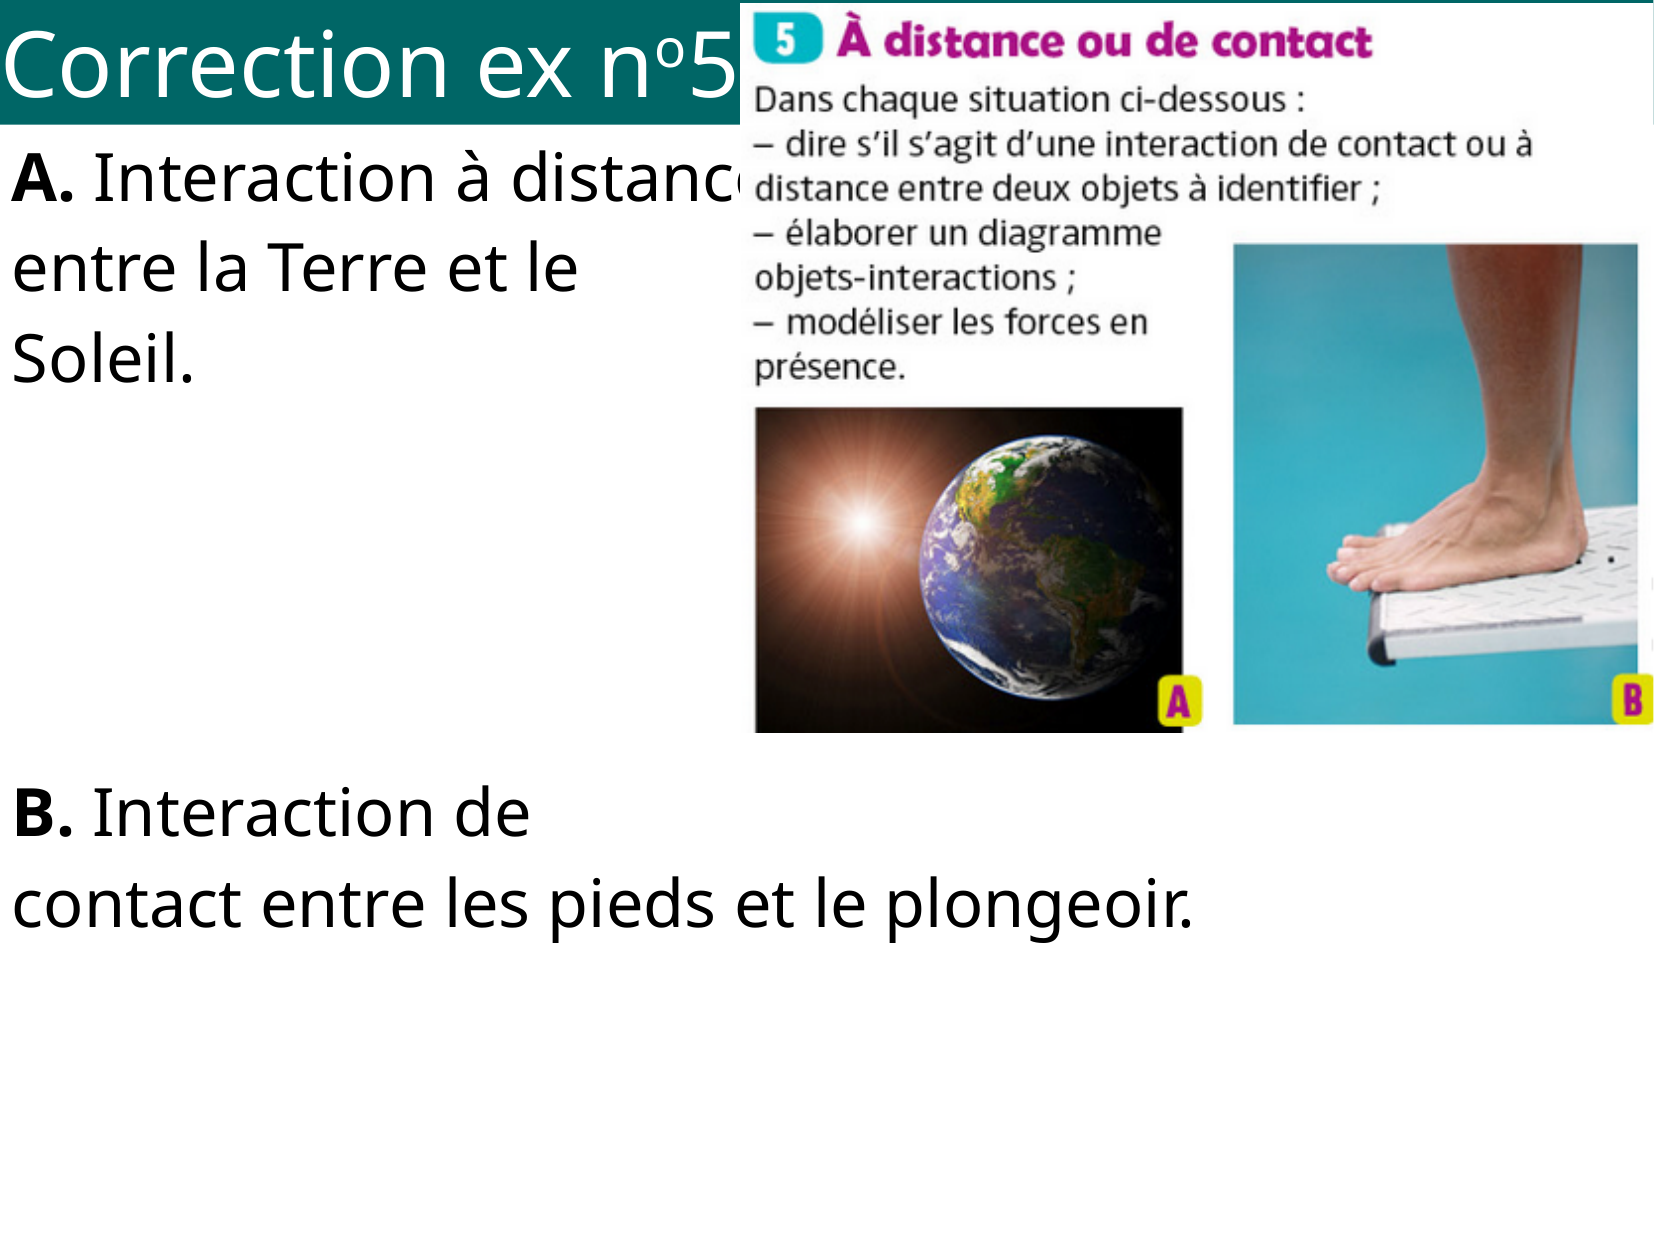

# Correction ex no5
A. Interaction à distance
entre la Terre et le
Soleil.
B. Interaction de
contact entre les pieds et le plongeoir.